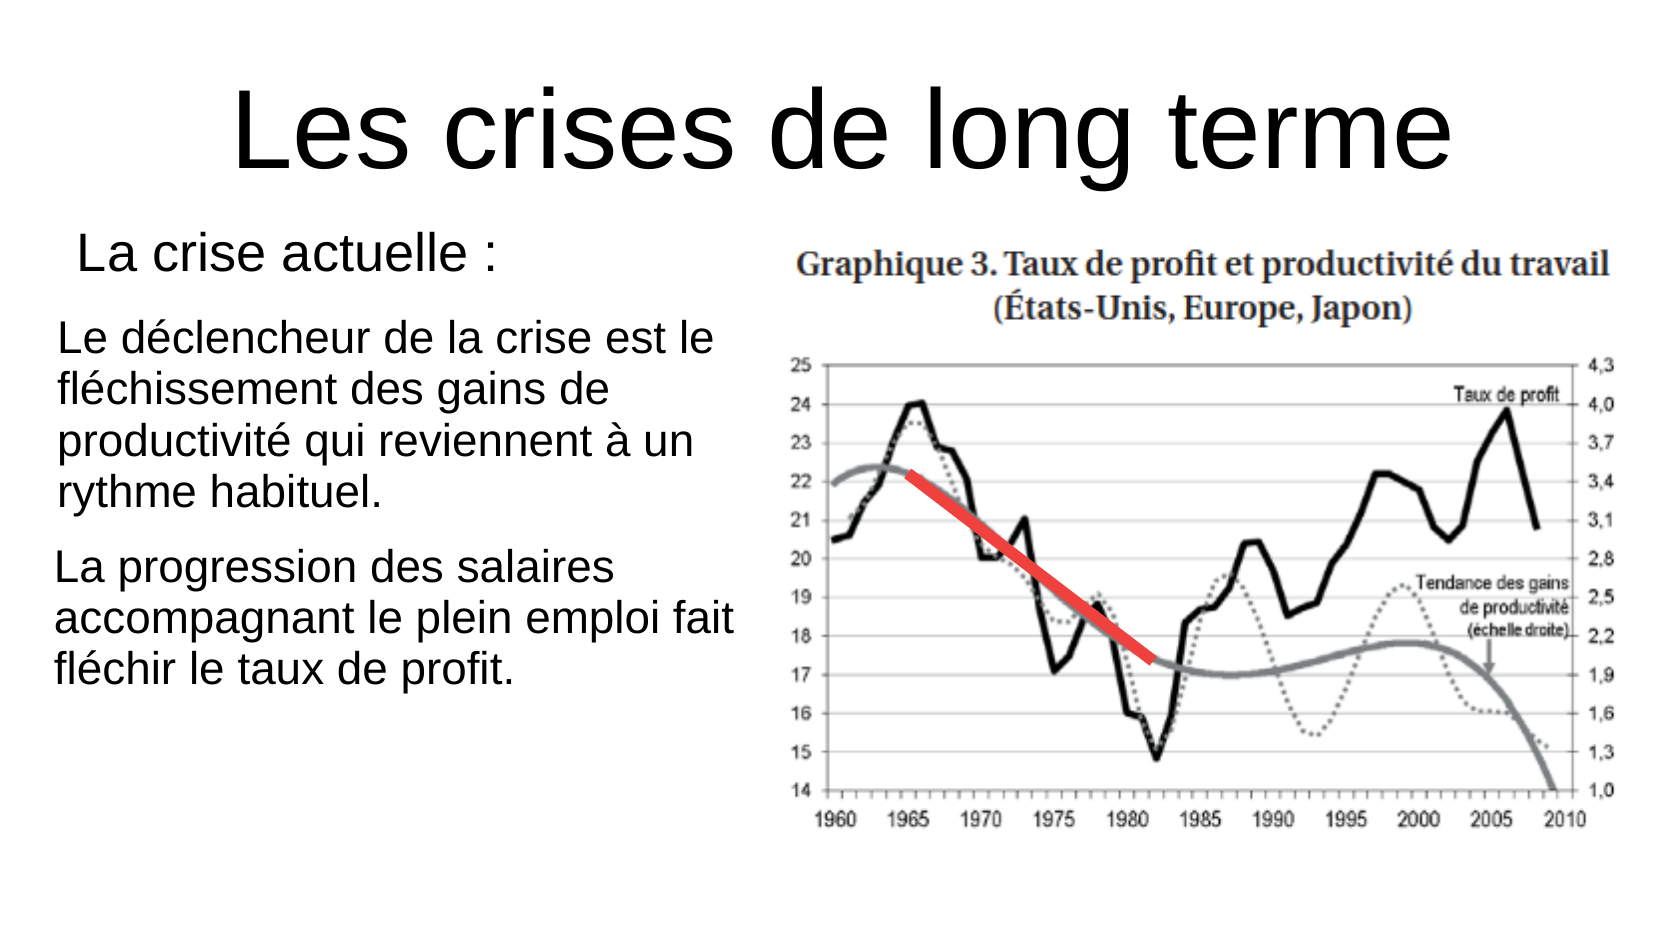

# Les crises de long terme
La crise actuelle :
Le déclencheur de la crise est le fléchissement des gains de productivité qui reviennent à un rythme habituel.
La progression des salaires accompagnant le plein emploi fait fléchir le taux de profit.